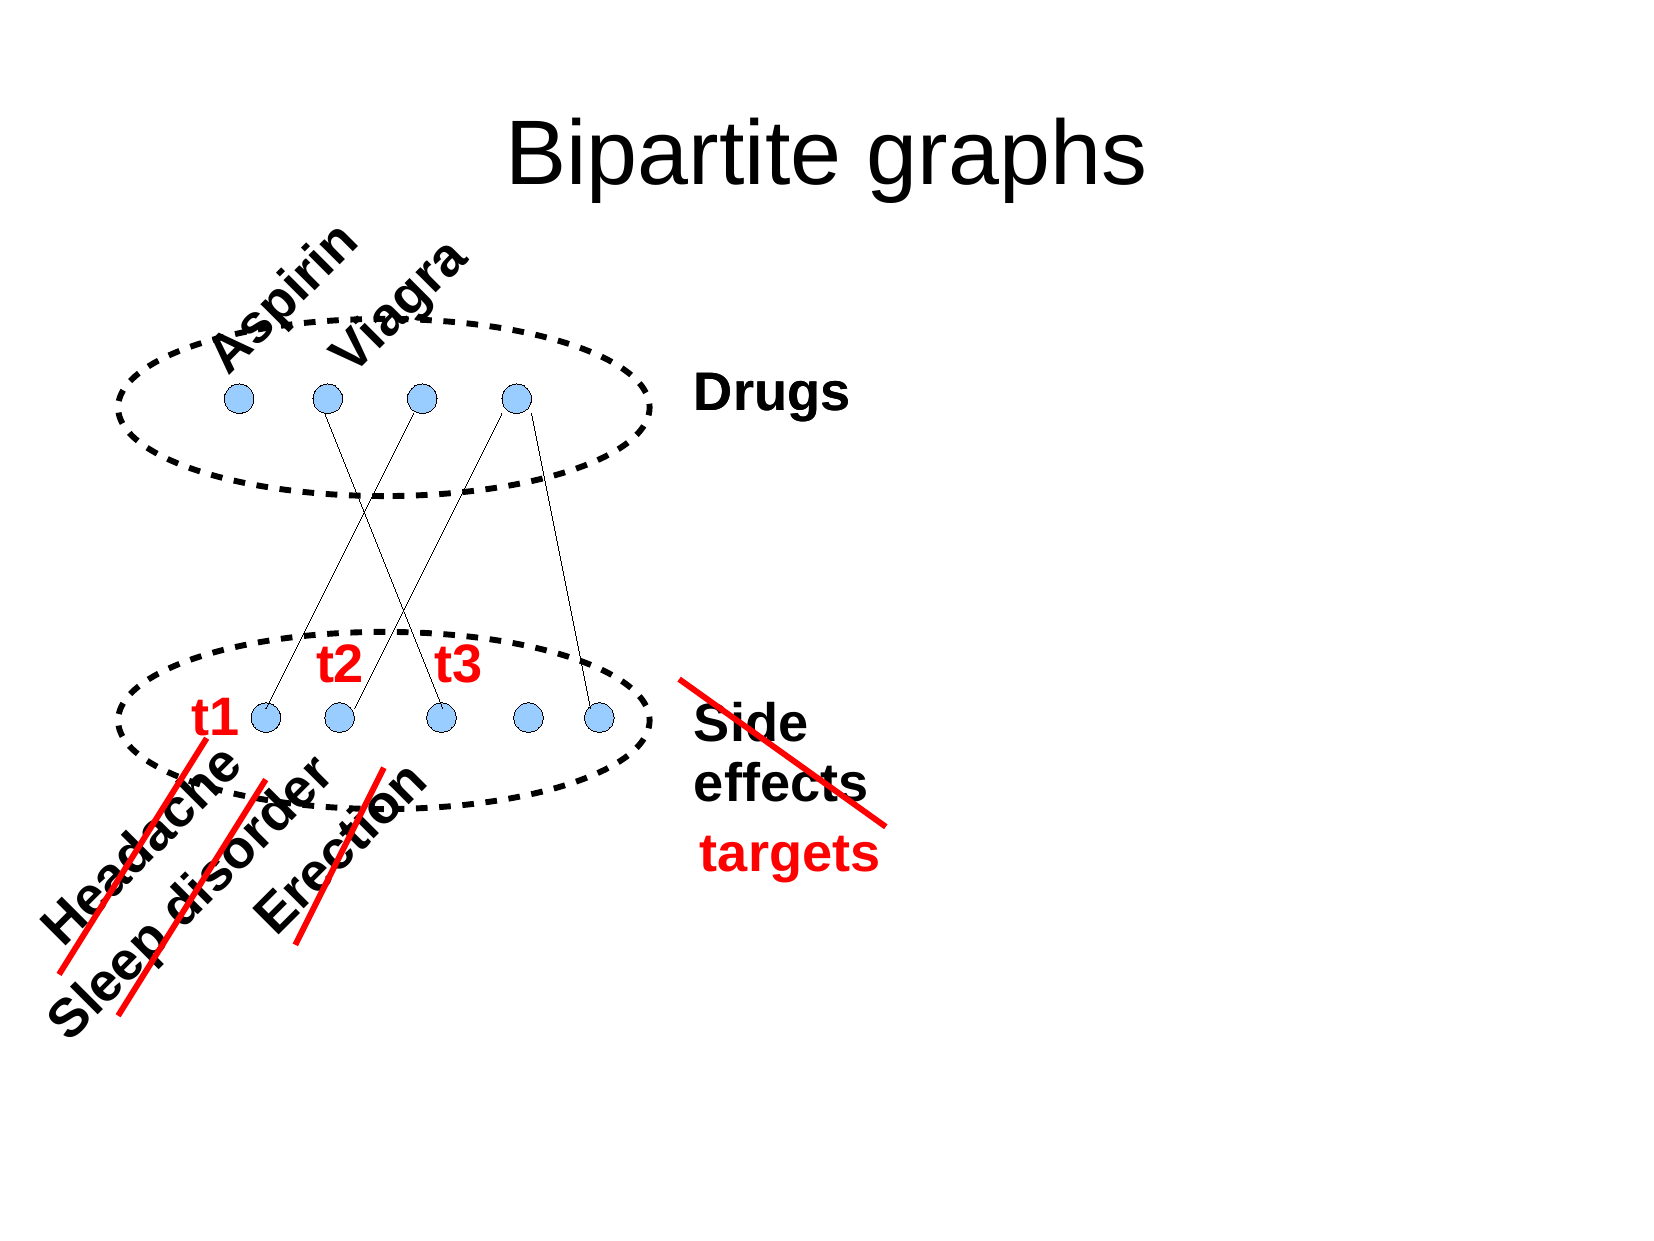

# Bipartite graphs
Aspirin
Viagra
Drugs
Drugs
t2
t3
t1
Side effects
Headache
Erection
targets
Sleep disorder